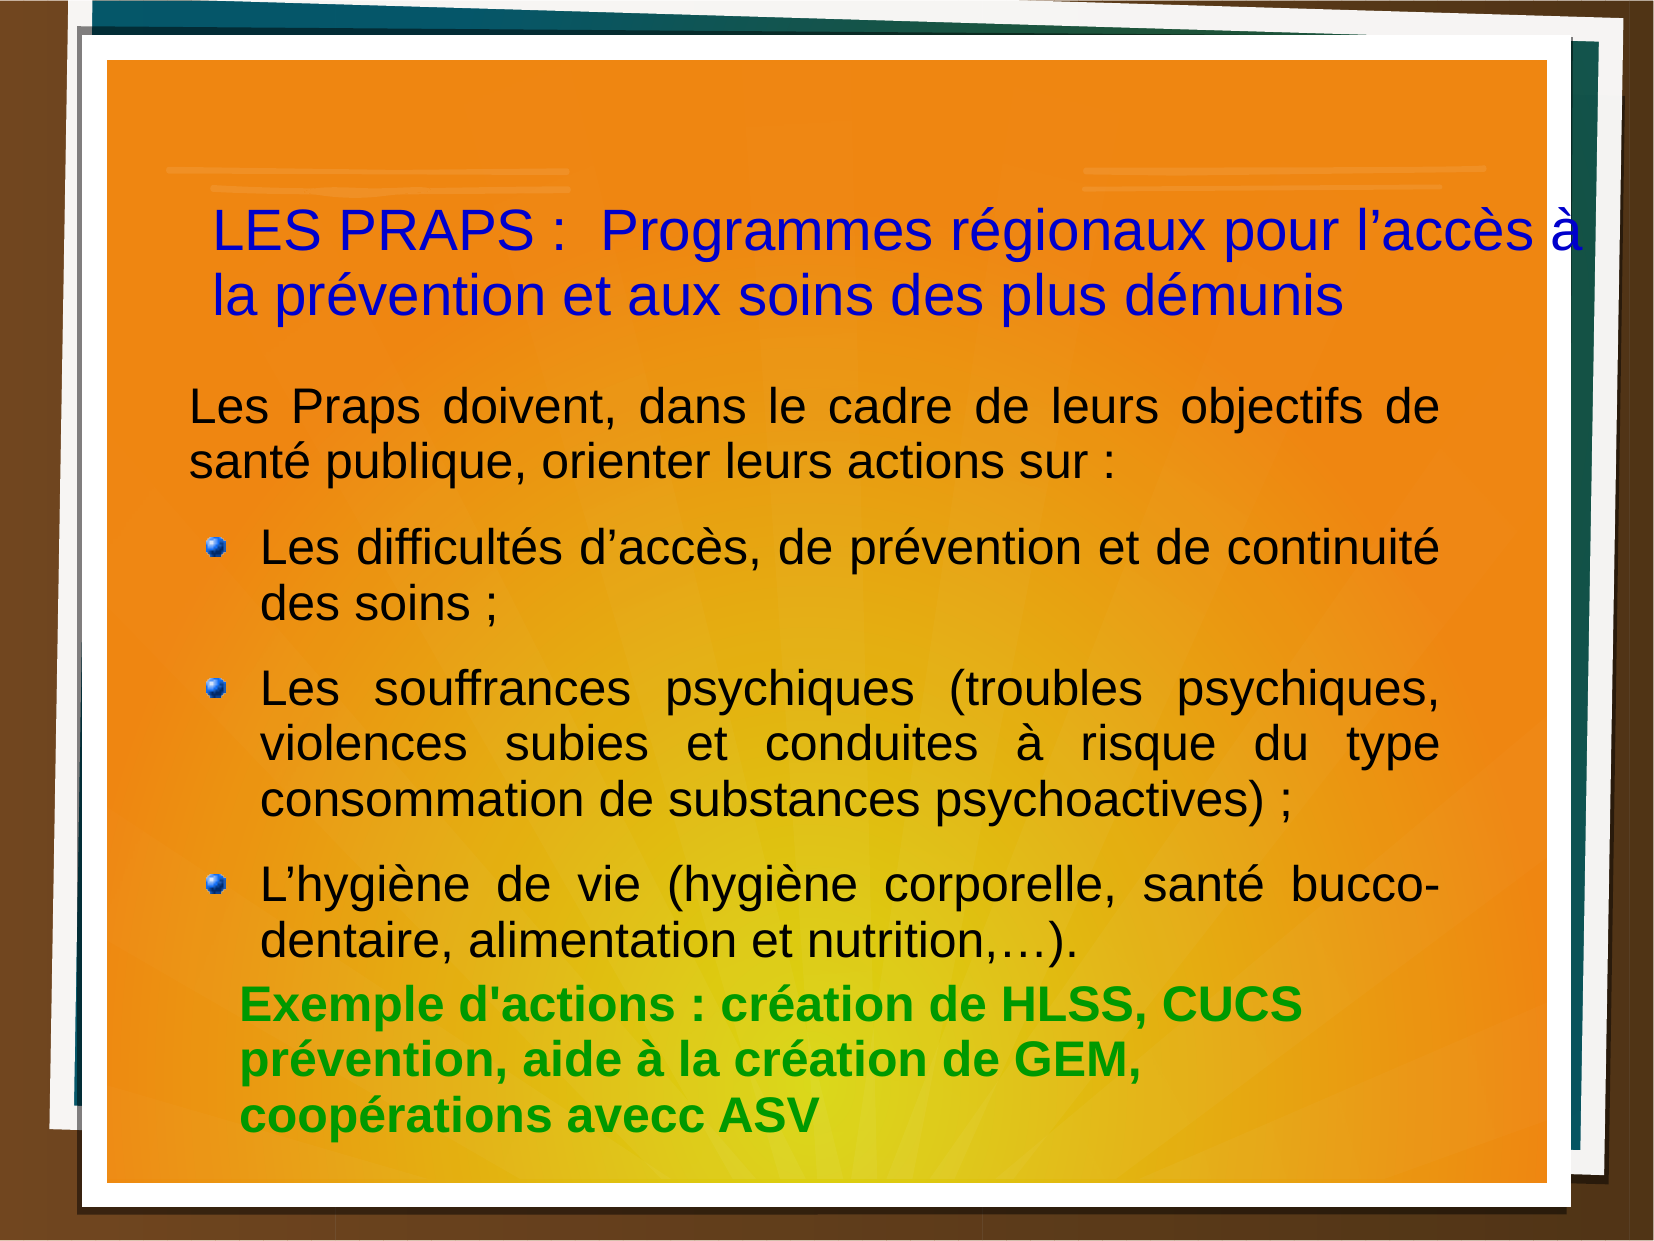

# LES PRAPS : Programmes régionaux pour l’accès à la prévention et aux soins des plus démunis
Les Praps doivent, dans le cadre de leurs objectifs de santé publique, orienter leurs actions sur :
Les difficultés d’accès, de prévention et de continuité des soins ;
Les souffrances psychiques (troubles psychiques, violences subies et conduites à risque du type consommation de substances psychoactives) ;
L’hygiène de vie (hygiène corporelle, santé bucco-dentaire, alimentation et nutrition,…).
Exemple d'actions : création de HLSS, CUCS prévention, aide à la création de GEM, coopérations avecc ASV